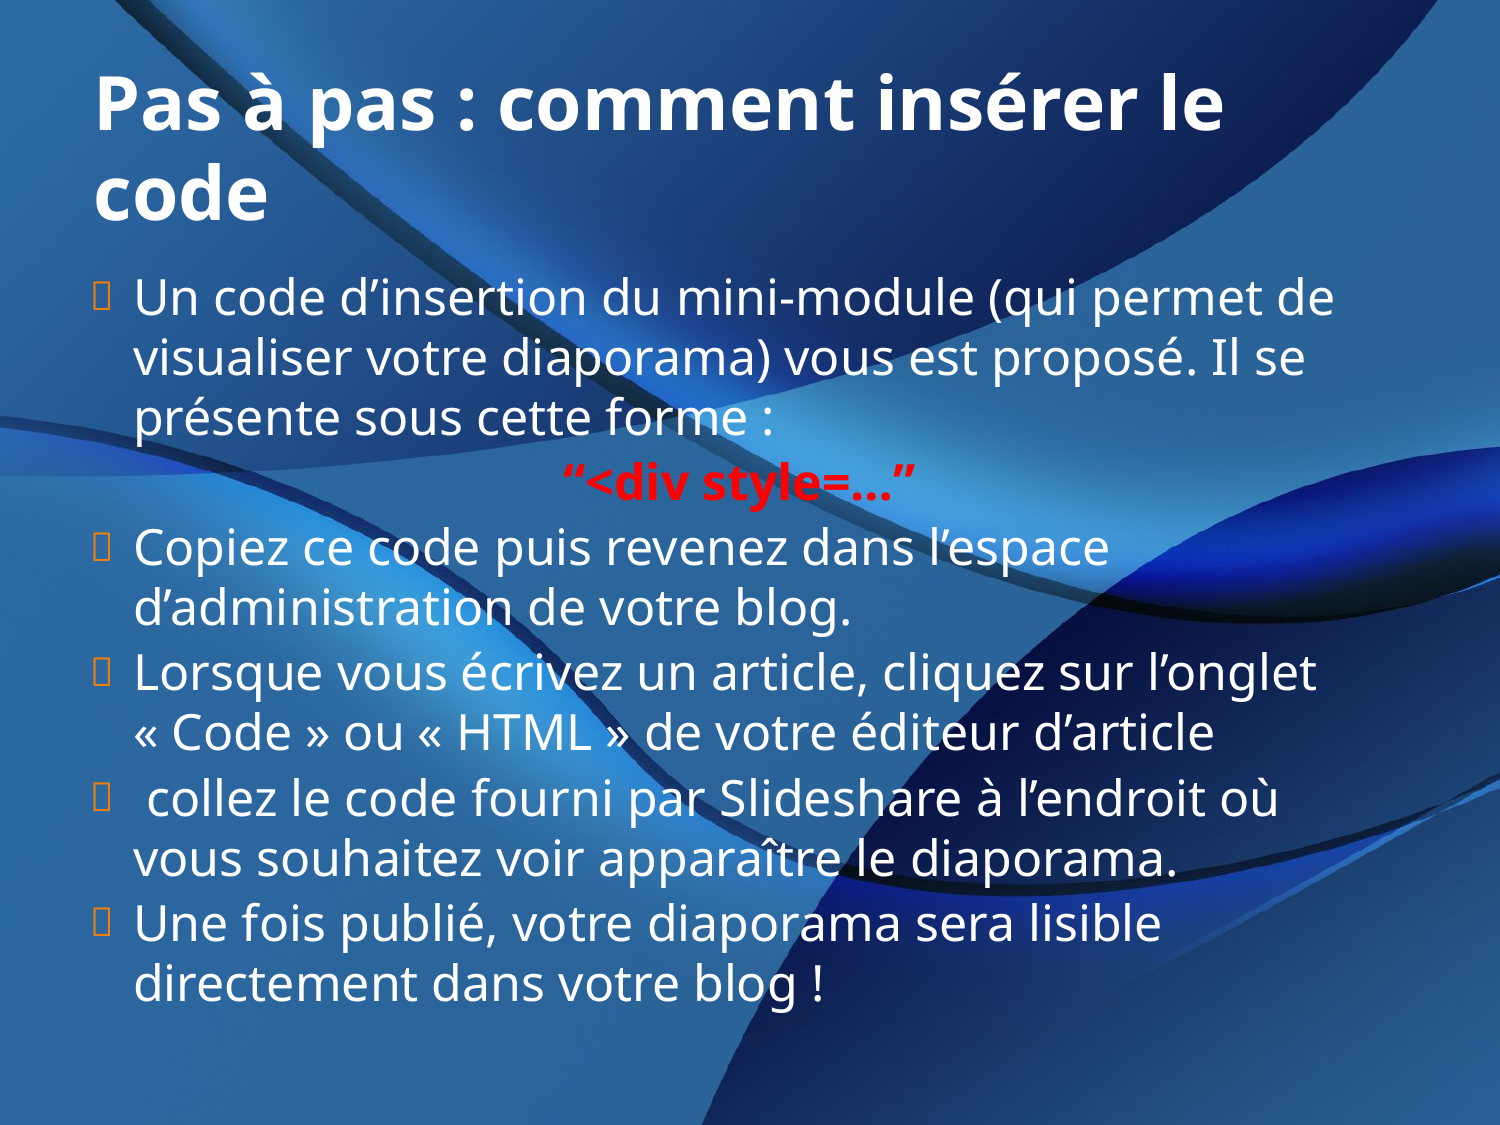

# Pas à pas : comment insérer le code
Un code d’insertion du mini-module (qui permet de visualiser votre diaporama) vous est proposé. Il se présente sous cette forme :
“<div style=…”
Copiez ce code puis revenez dans l’espace d’administration de votre blog.
Lorsque vous écrivez un article, cliquez sur l’onglet « Code » ou « HTML » de votre éditeur d’article
 collez le code fourni par Slideshare à l’endroit où vous souhaitez voir apparaître le diaporama.
Une fois publié, votre diaporama sera lisible directement dans votre blog !